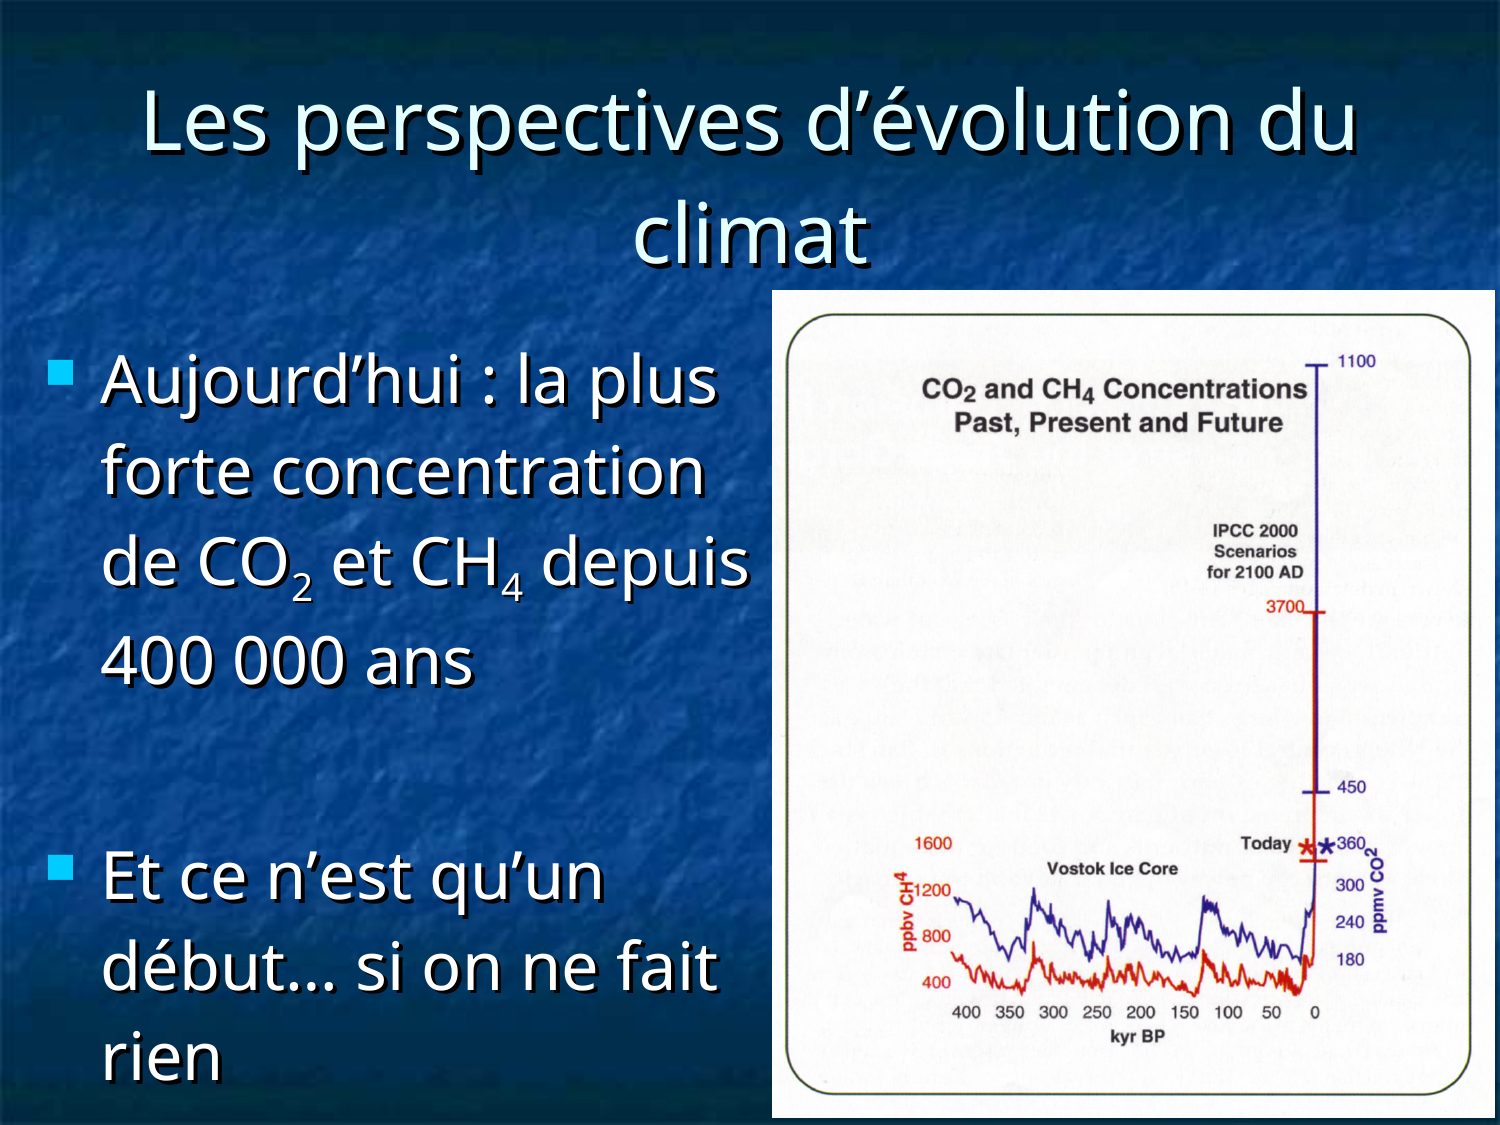

# Les perspectives d’évolution du climat
Aujourd’hui : la plus forte concentration de CO2 et CH4 depuis 400 000 ans
Et ce n’est qu’un début… si on ne fait rien